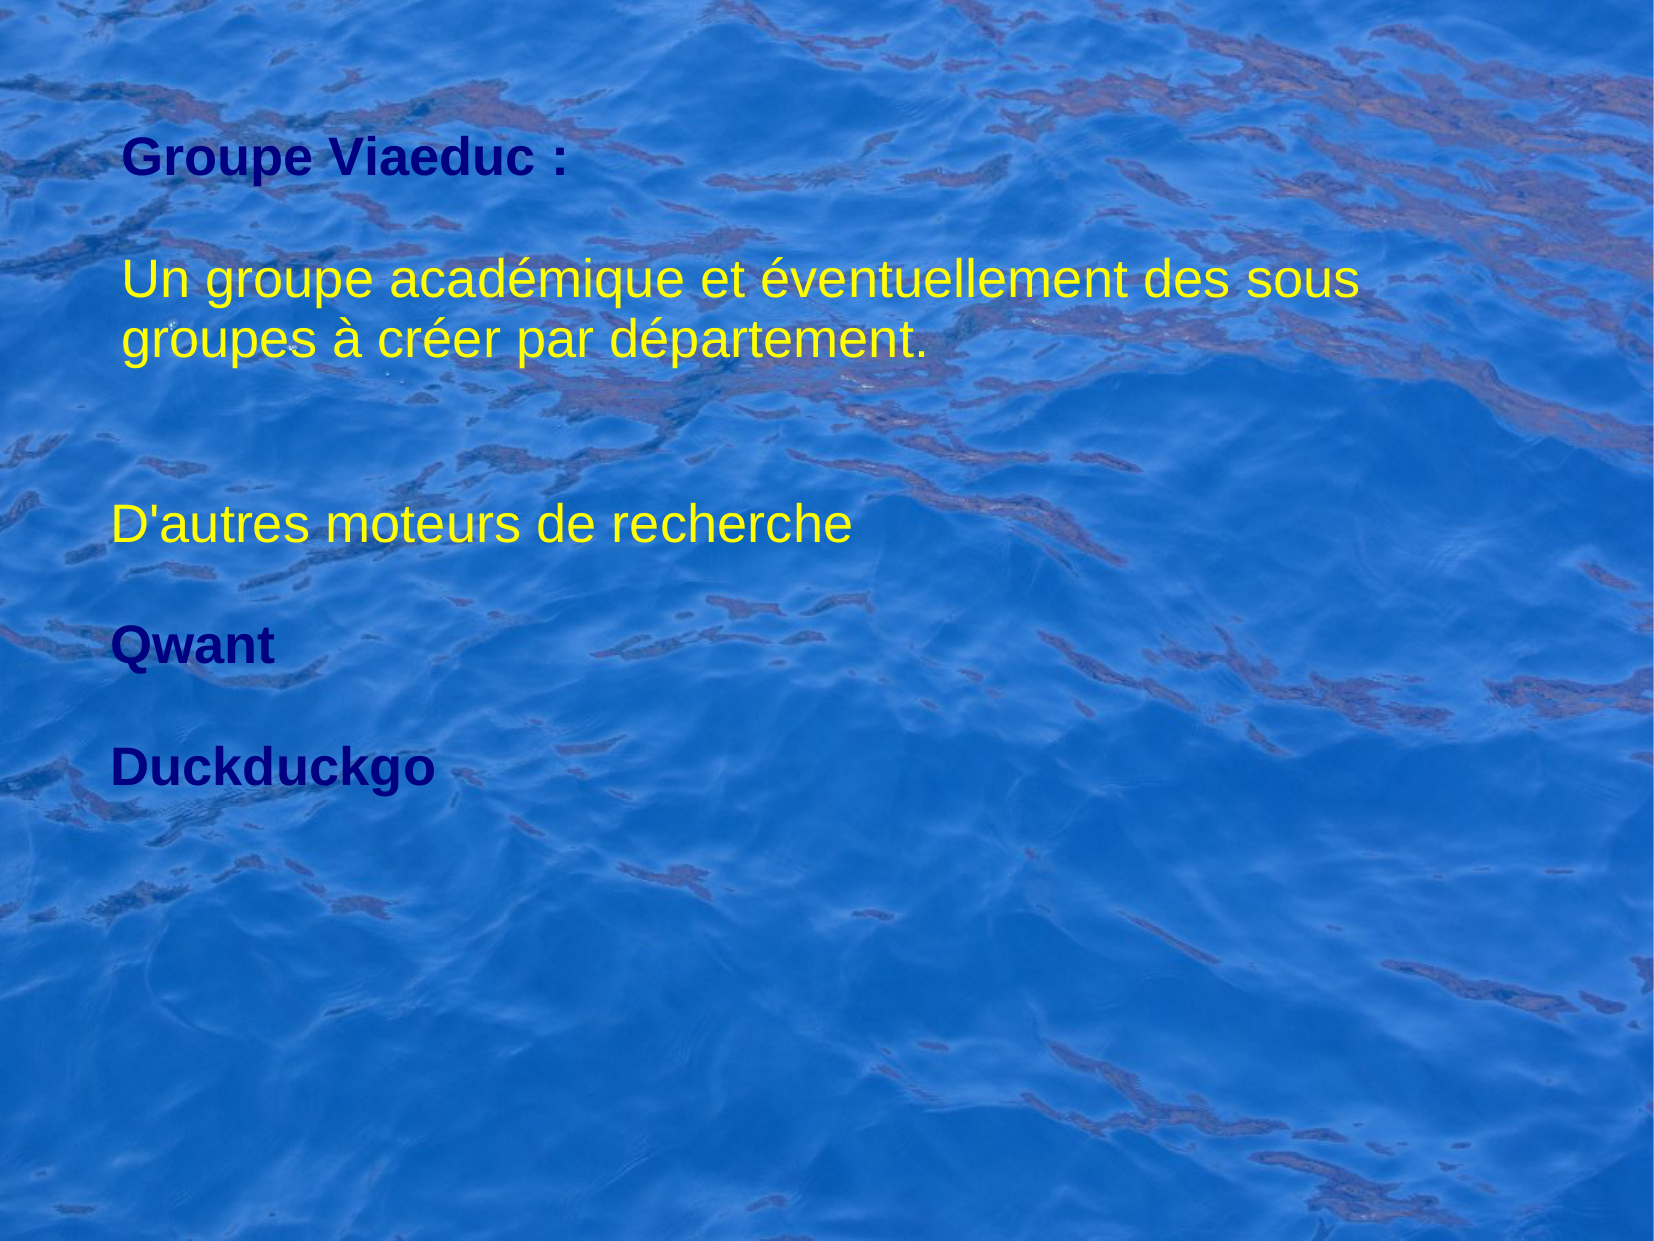

Groupe Viaeduc :
Un groupe académique et éventuellement des sous groupes à créer par département.
D'autres moteurs de recherche
Qwant
Duckduckgo